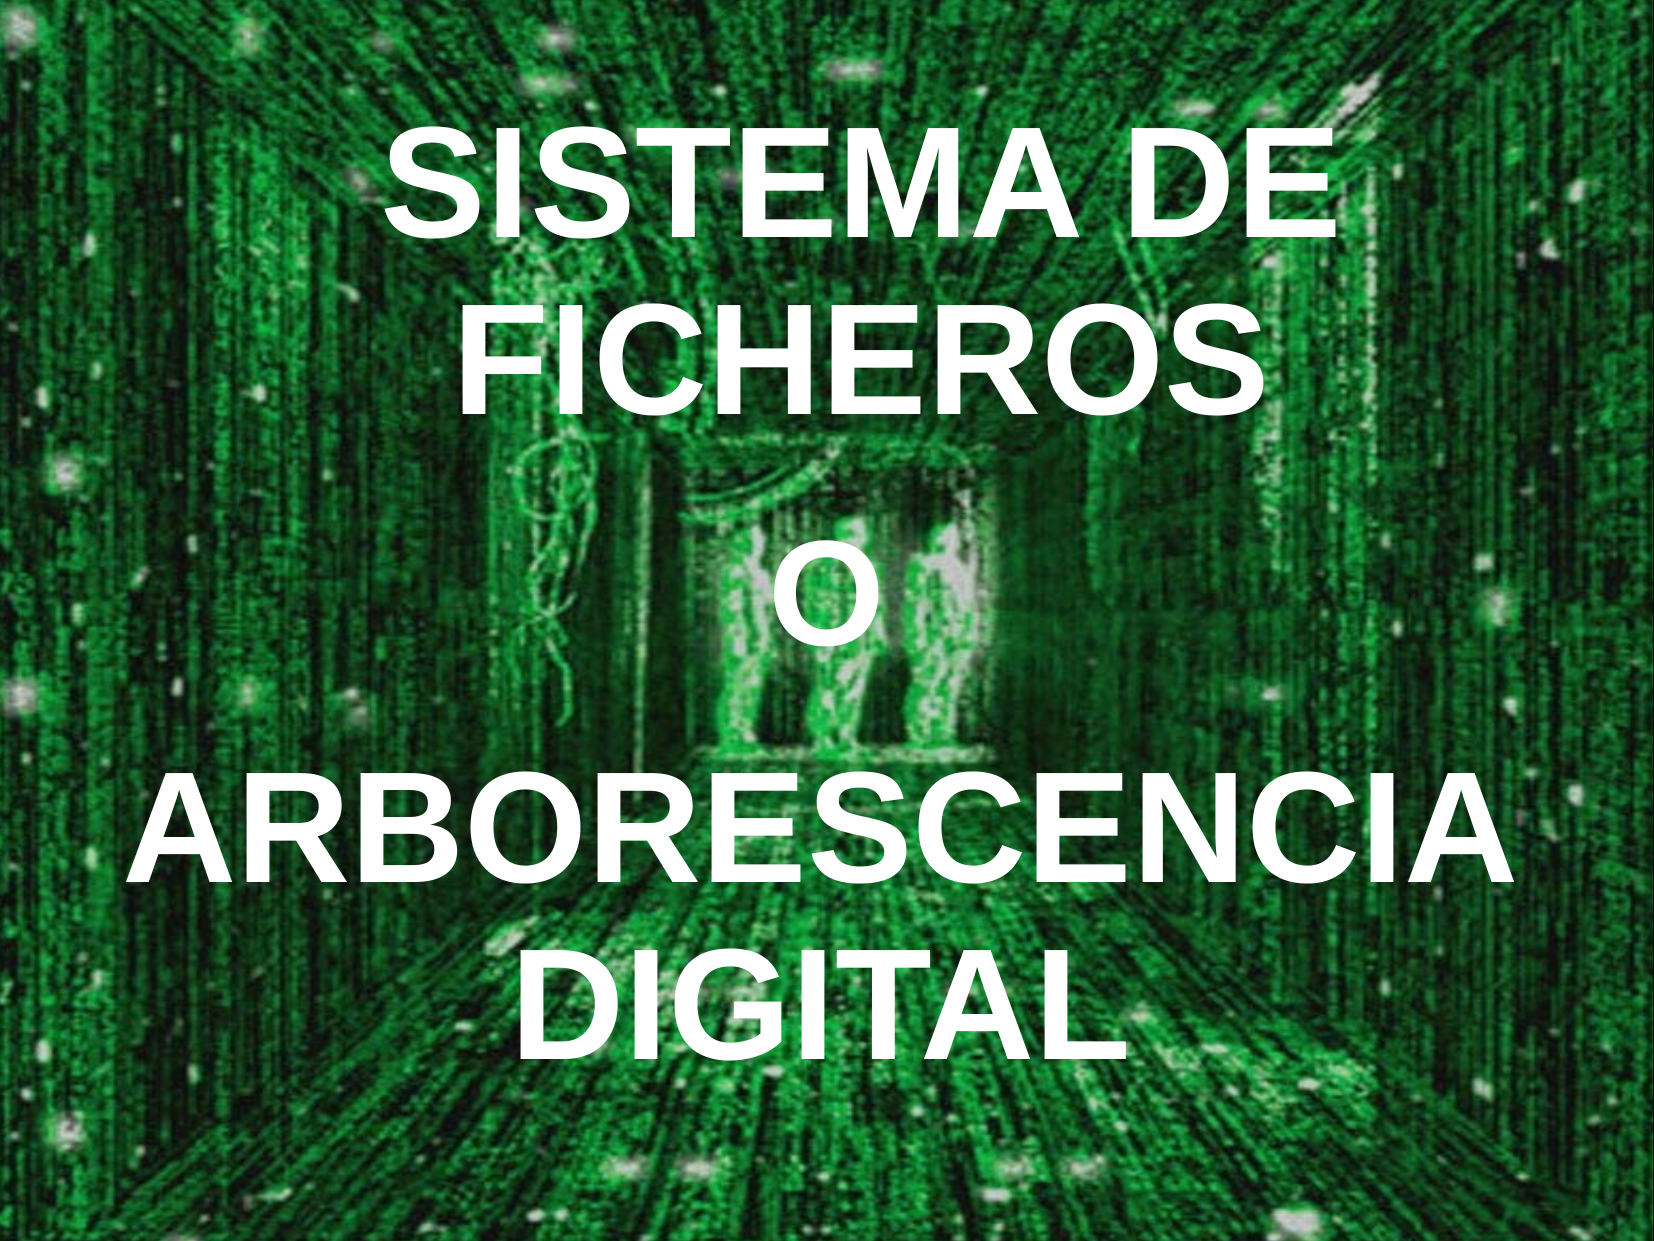

SISTEMA DE FICHEROS
#
O
ARBORESCENCIA
DIGITAL